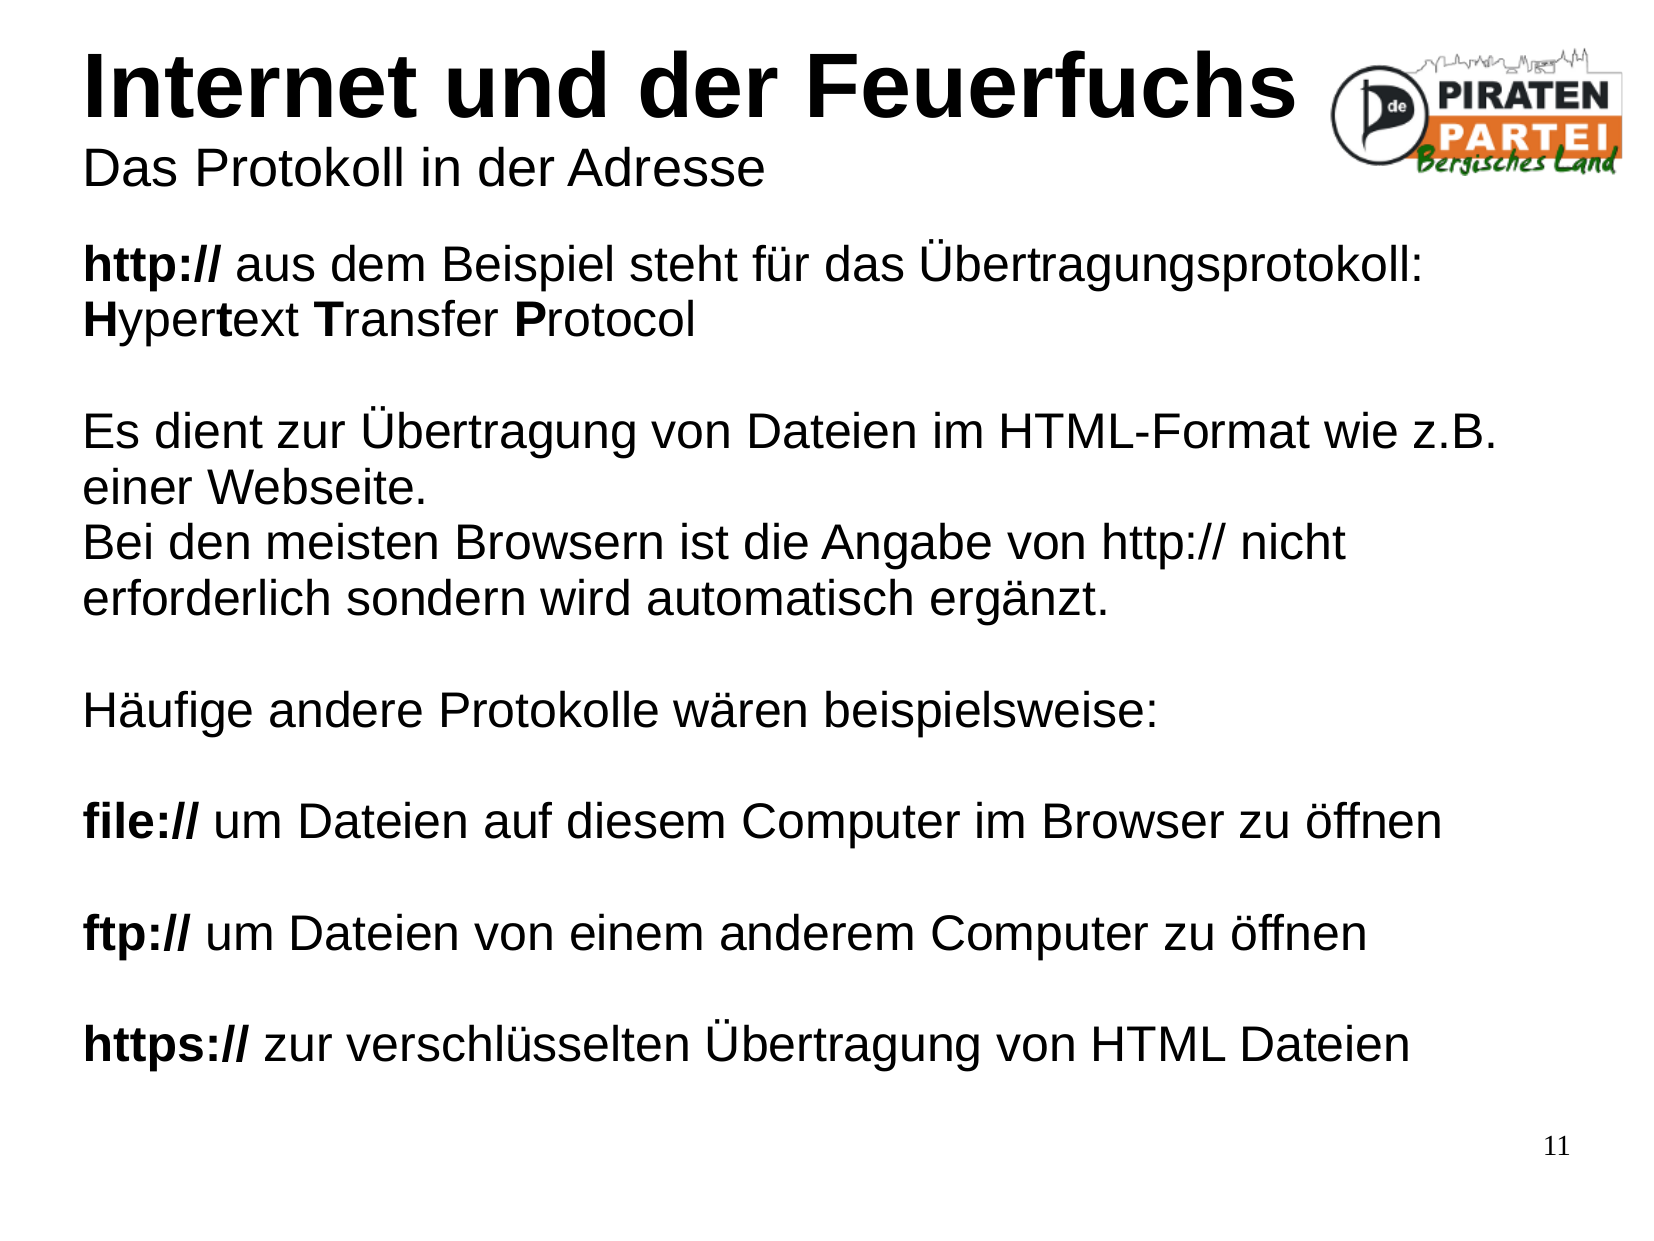

# Internet und der Feuerfuchs Das Protokoll in der Adresse
http:// aus dem Beispiel steht für das Übertragungsprotokoll:
Hypertext Transfer Protocol
Es dient zur Übertragung von Dateien im HTML-Format wie z.B. einer Webseite.
Bei den meisten Browsern ist die Angabe von http:// nicht erforderlich sondern wird automatisch ergänzt.
Häufige andere Protokolle wären beispielsweise:
file:// um Dateien auf diesem Computer im Browser zu öffnen
ftp:// um Dateien von einem anderem Computer zu öffnen
https:// zur verschlüsselten Übertragung von HTML Dateien
11